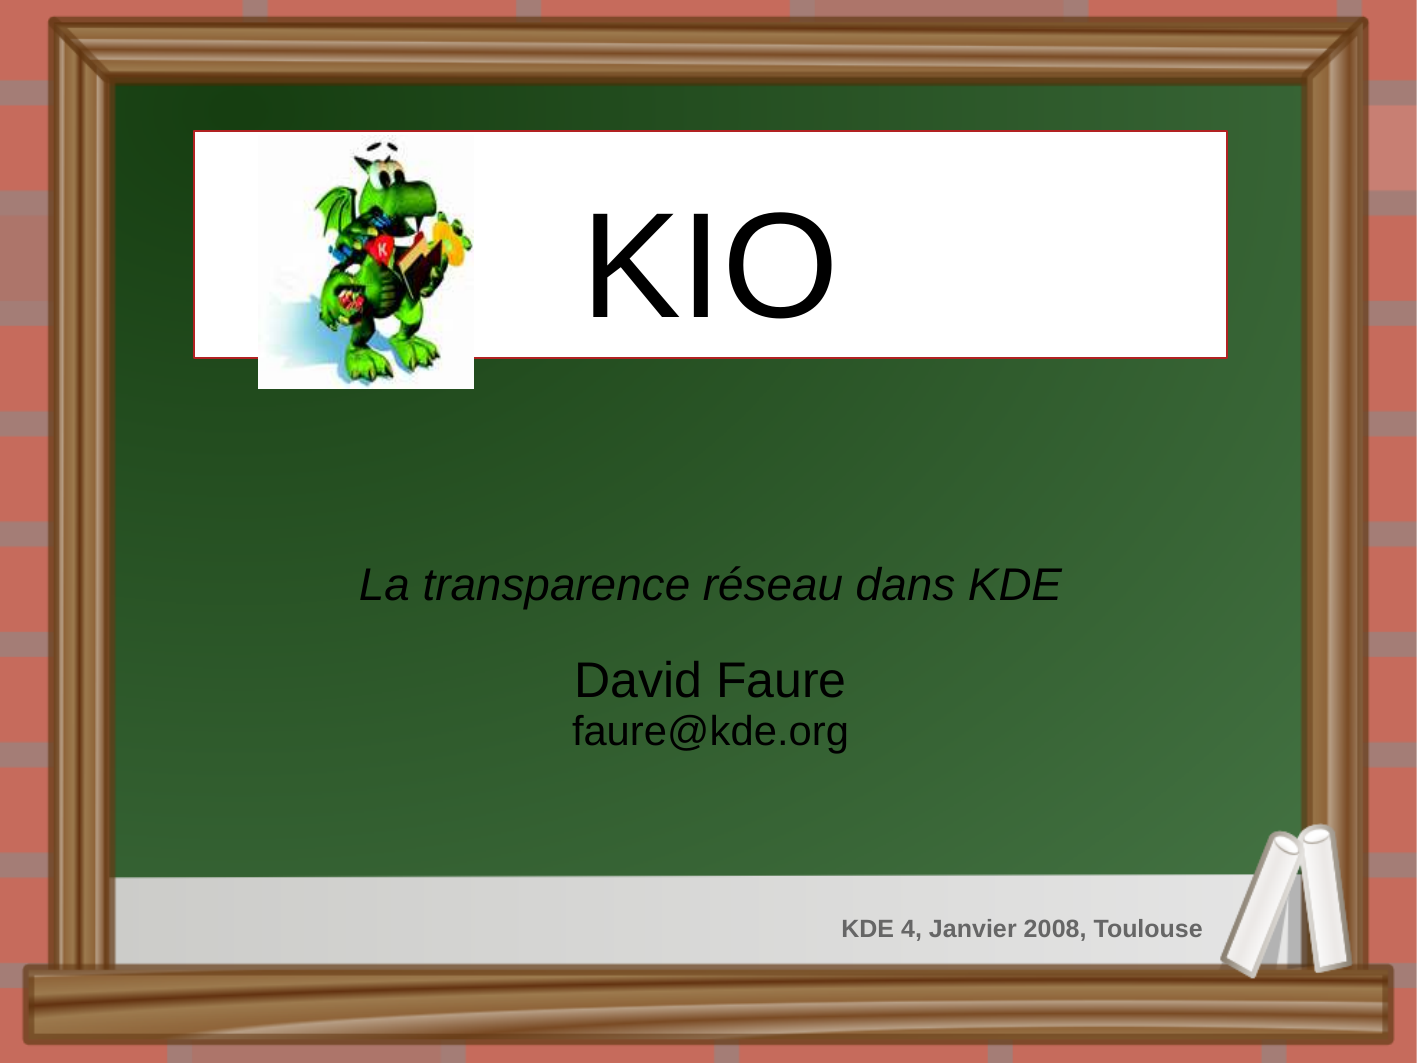

KIO
La transparence réseau dans KDE
David Faure
faure@kde.org